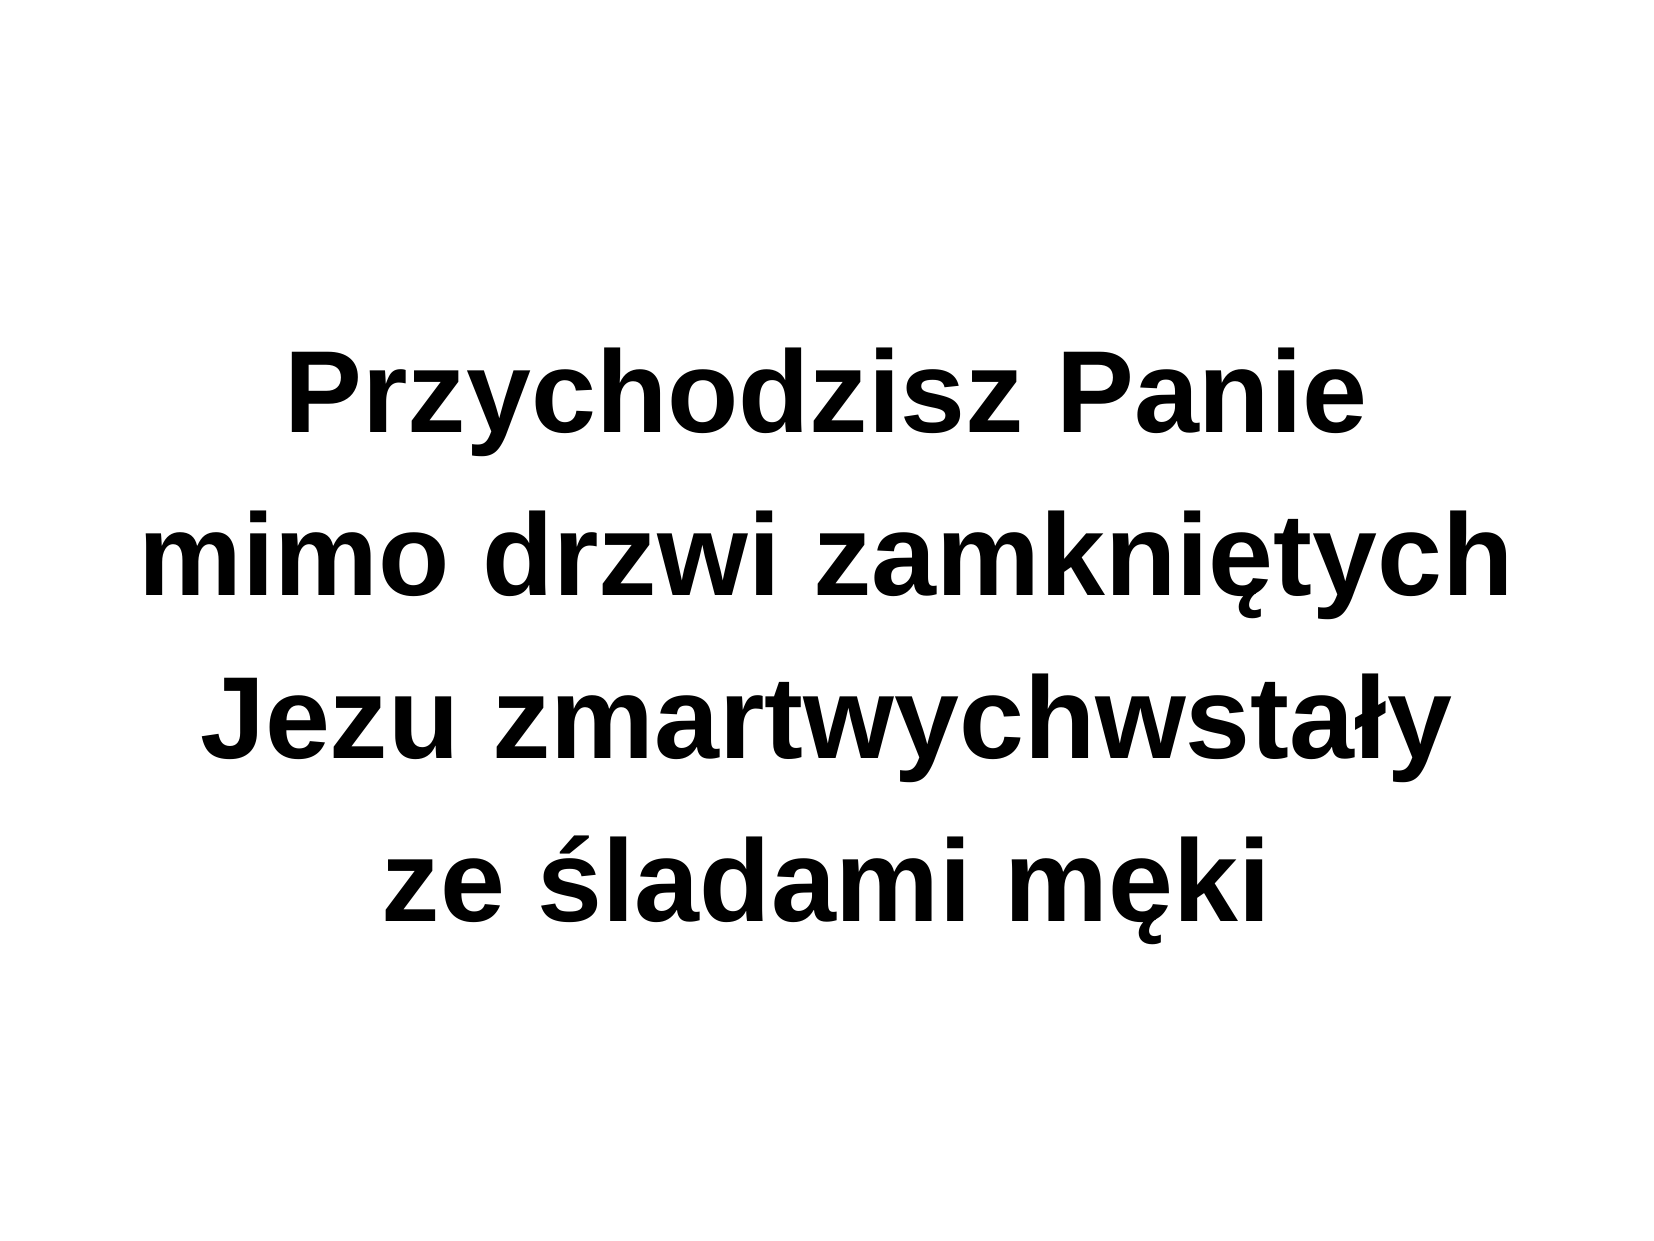

# Przychodzisz Panie
mimo drzwi zamkniętych
Jezu zmartwychwstały
ze śladami męki